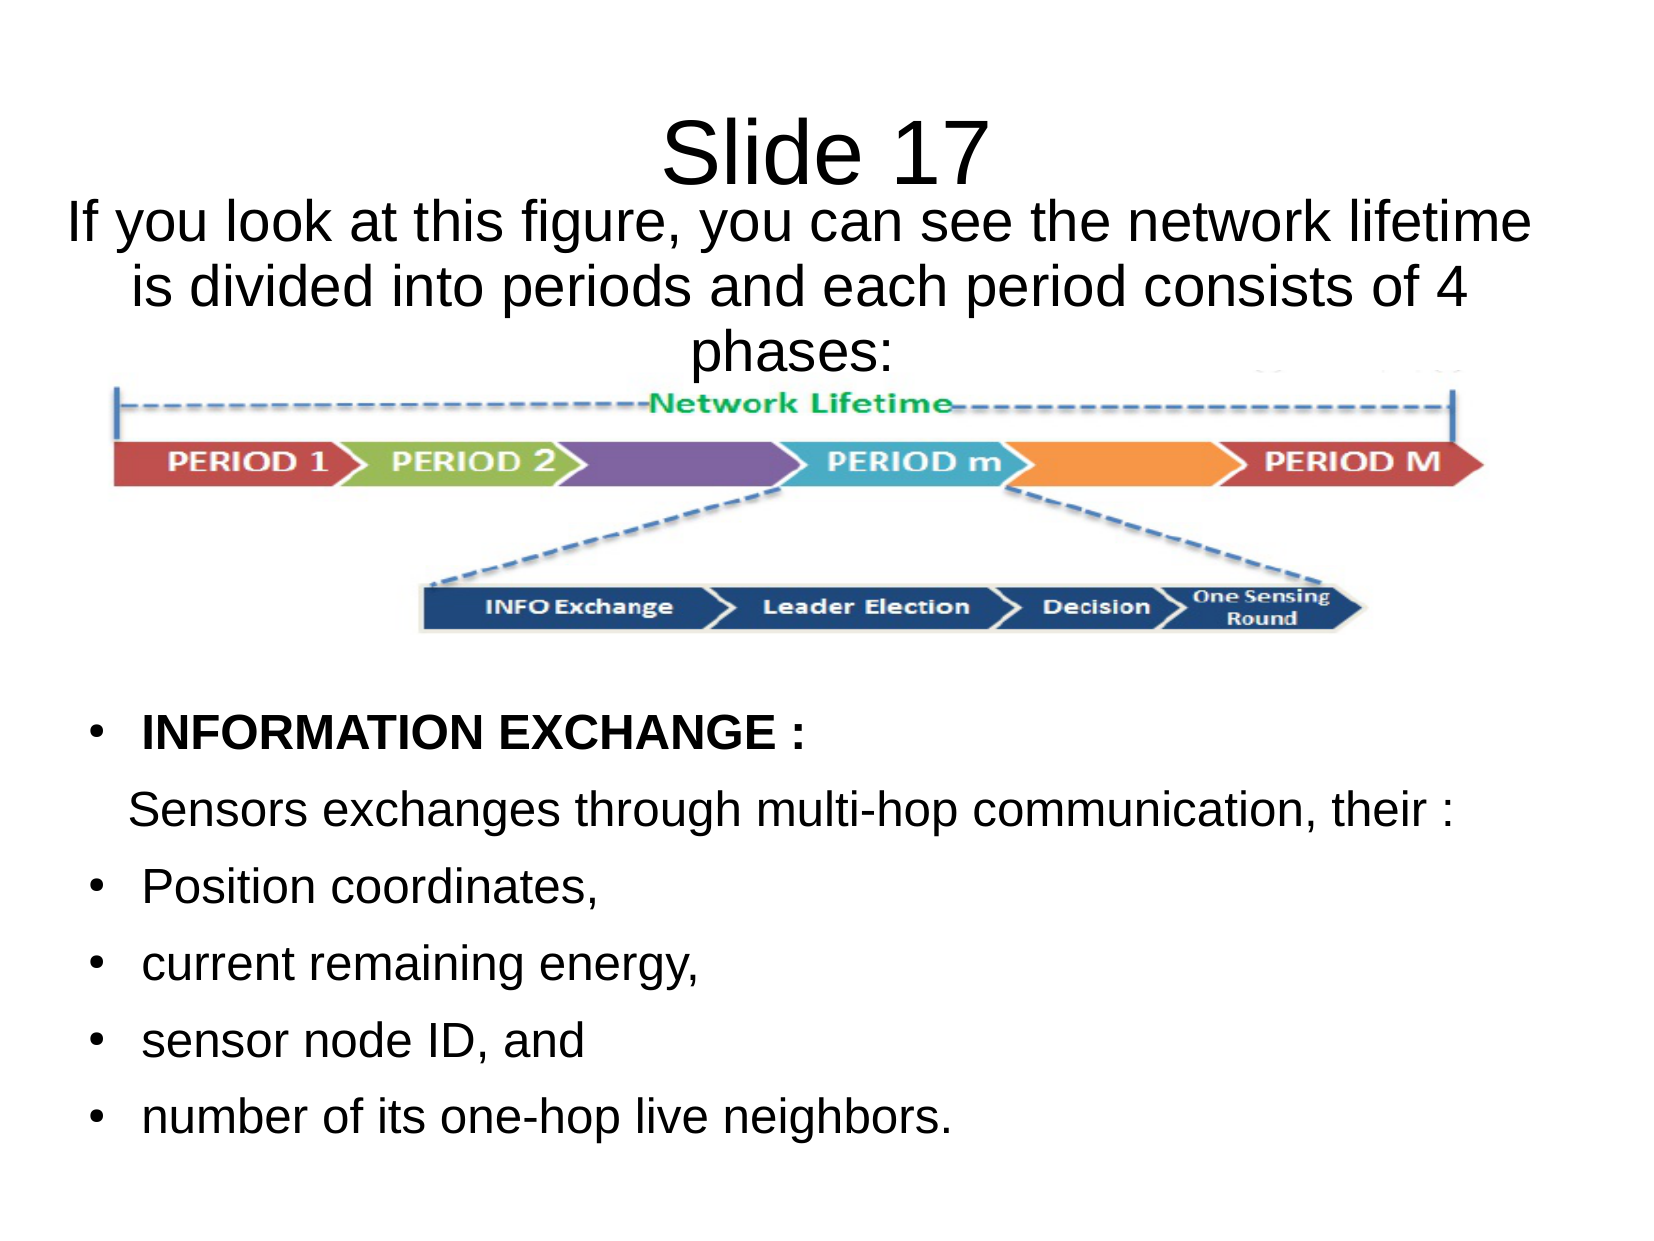

# Slide 17
If you look at this figure, you can see the network lifetime is divided into periods and each period consists of 4 phases:
 INFORMATION EXCHANGE :
Sensors exchanges through multi-hop communication, their :
 Position coordinates,
 current remaining energy,
 sensor node ID, and
 number of its one-hop live neighbors.